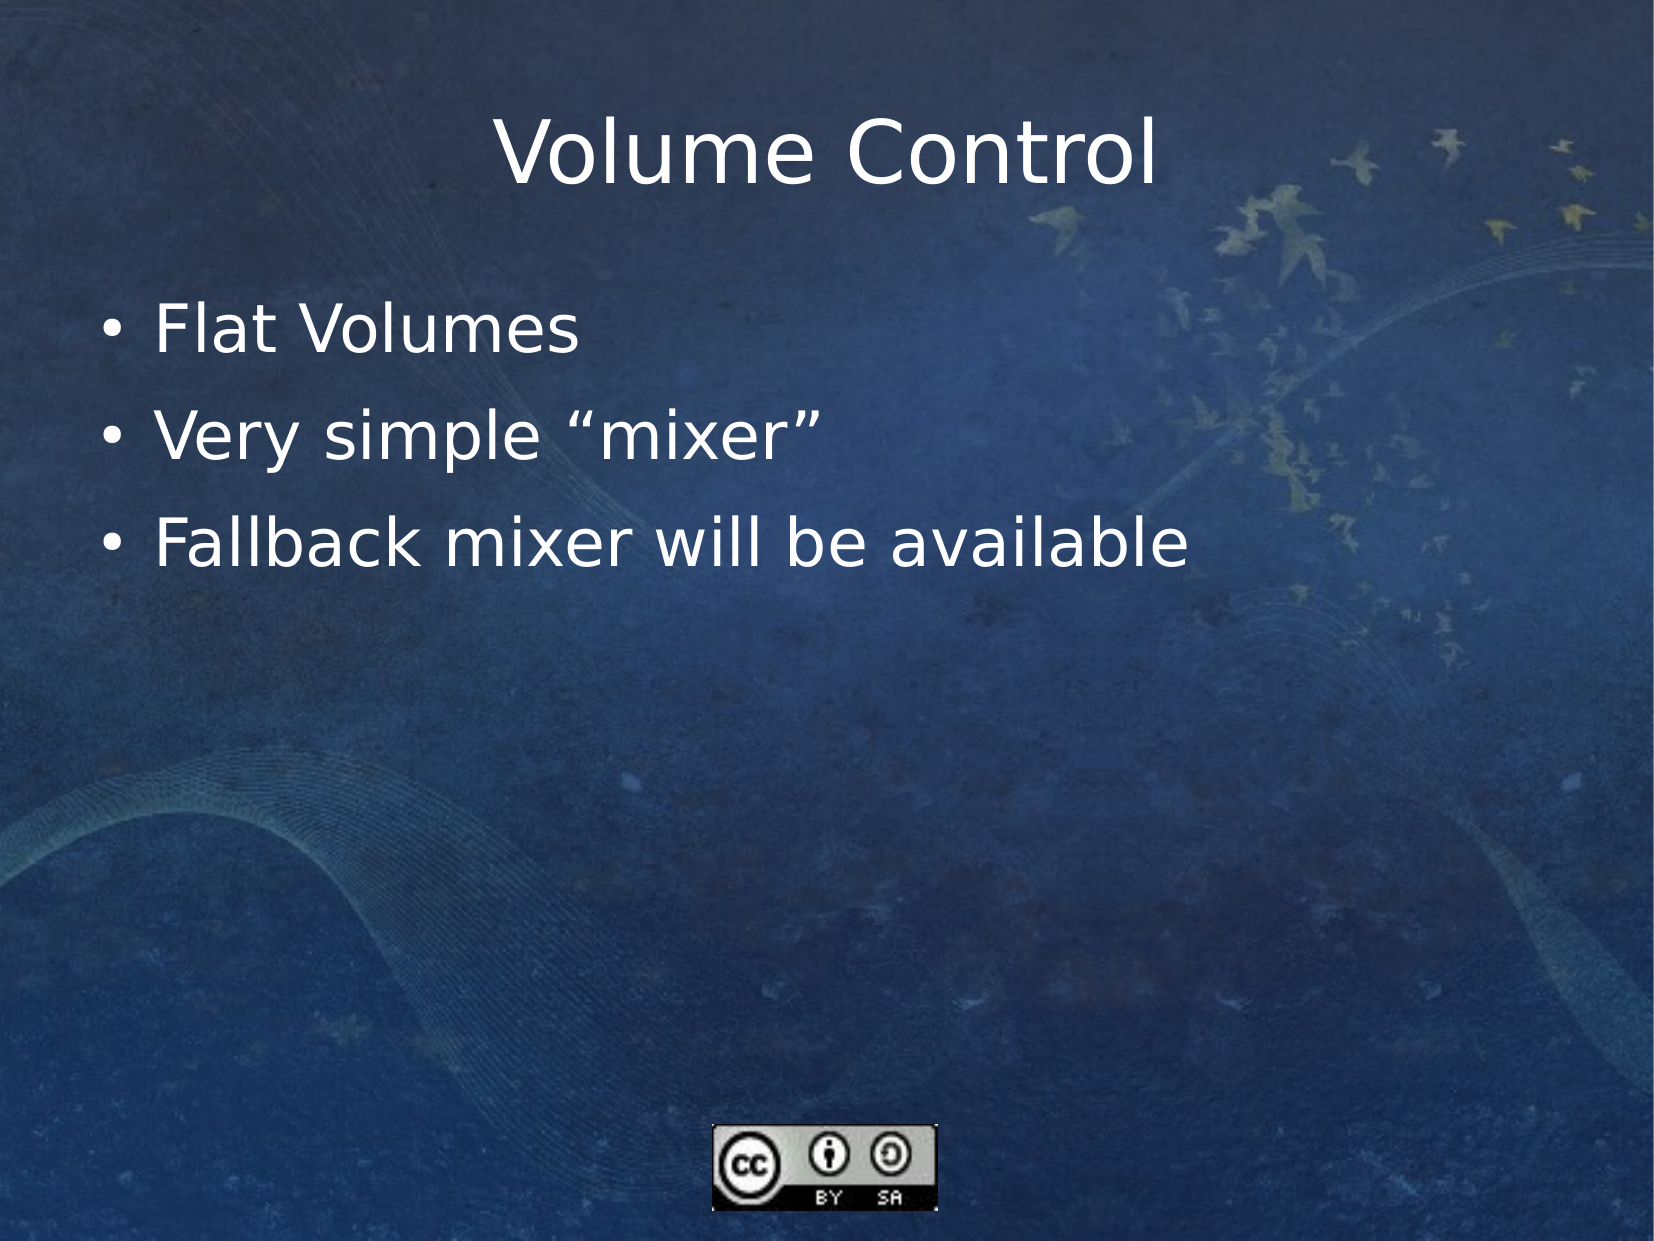

# Volume Control
Flat Volumes
Very simple “mixer”
Fallback mixer will be available